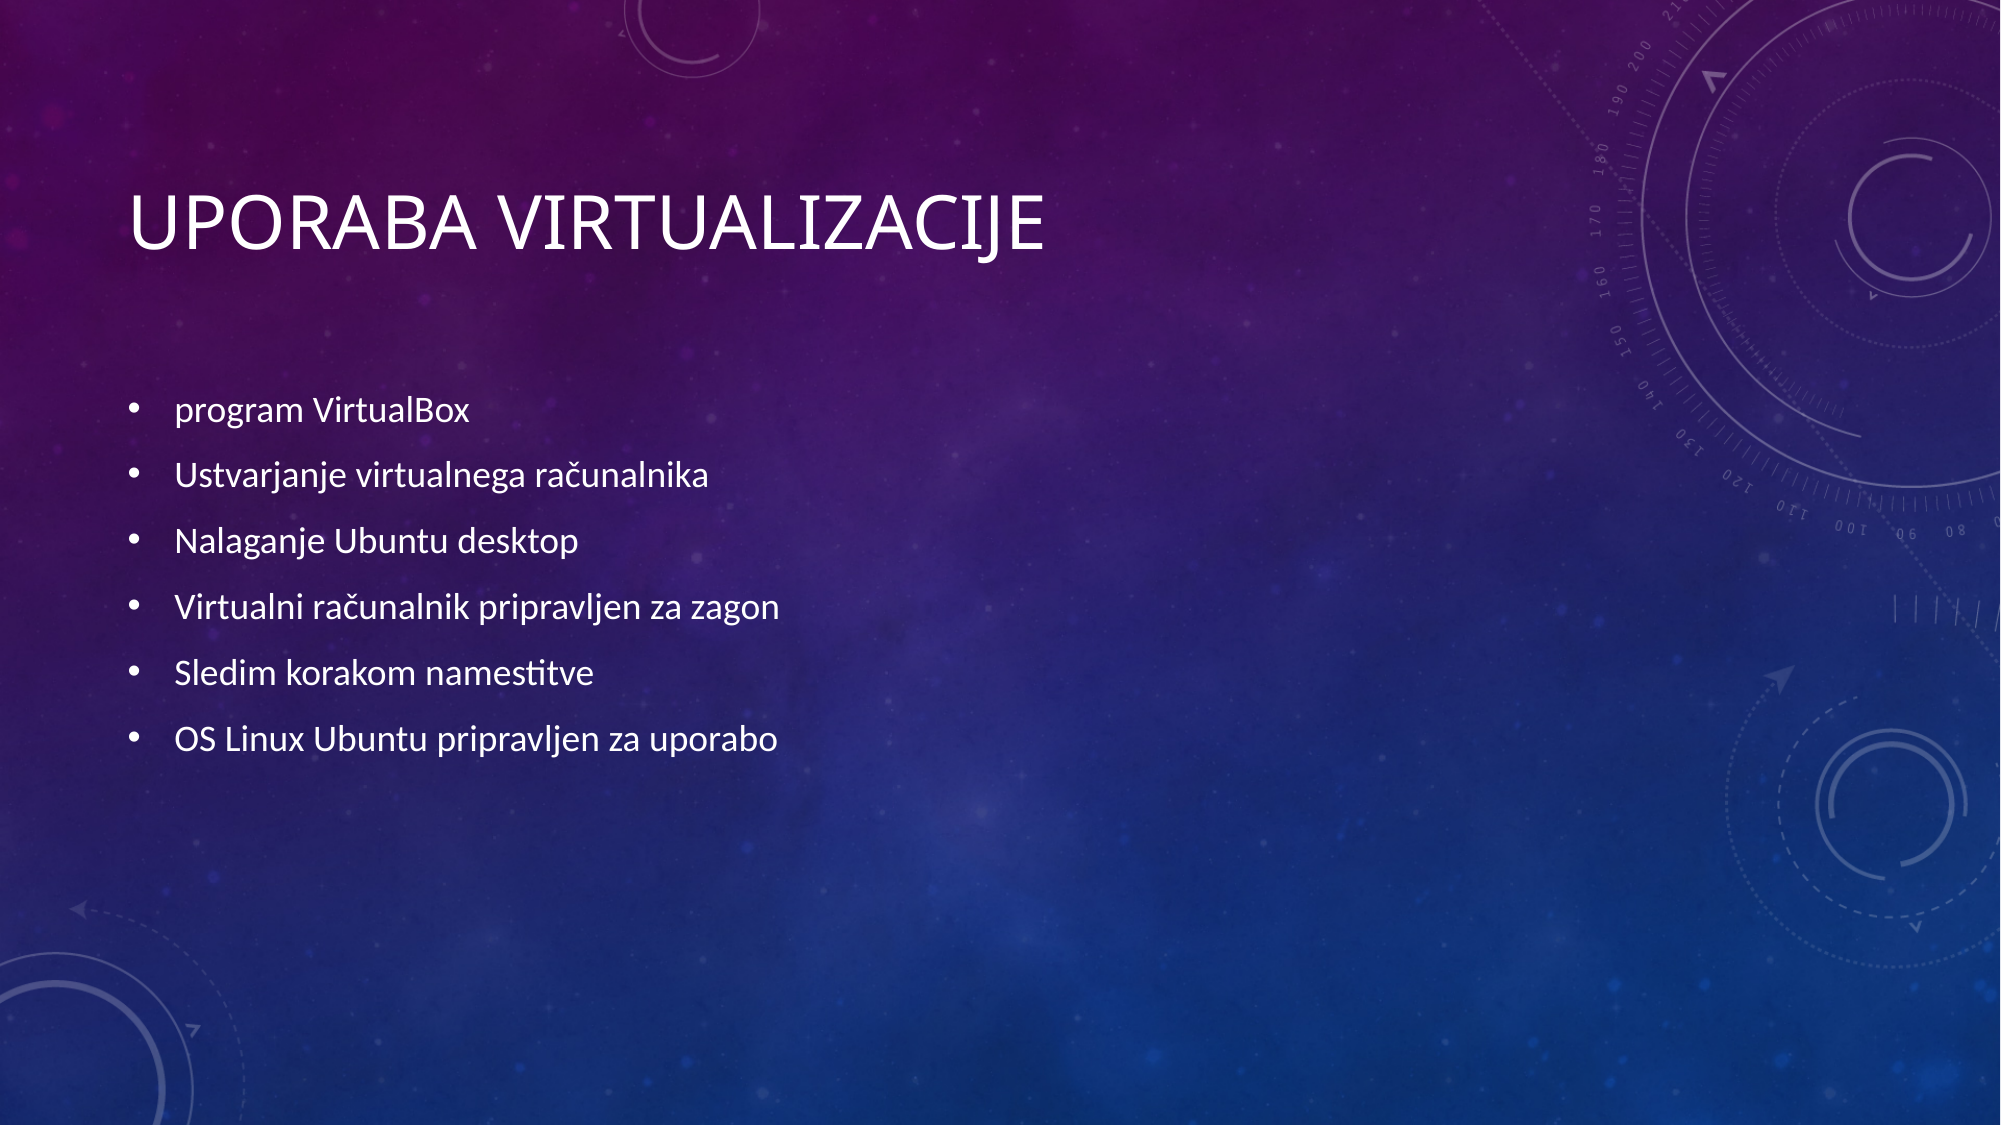

# Uporaba virtualizacije
program VirtualBox
Ustvarjanje virtualnega računalnika
Nalaganje Ubuntu desktop
Virtualni računalnik pripravljen za zagon
Sledim korakom namestitve
OS Linux Ubuntu pripravljen za uporabo